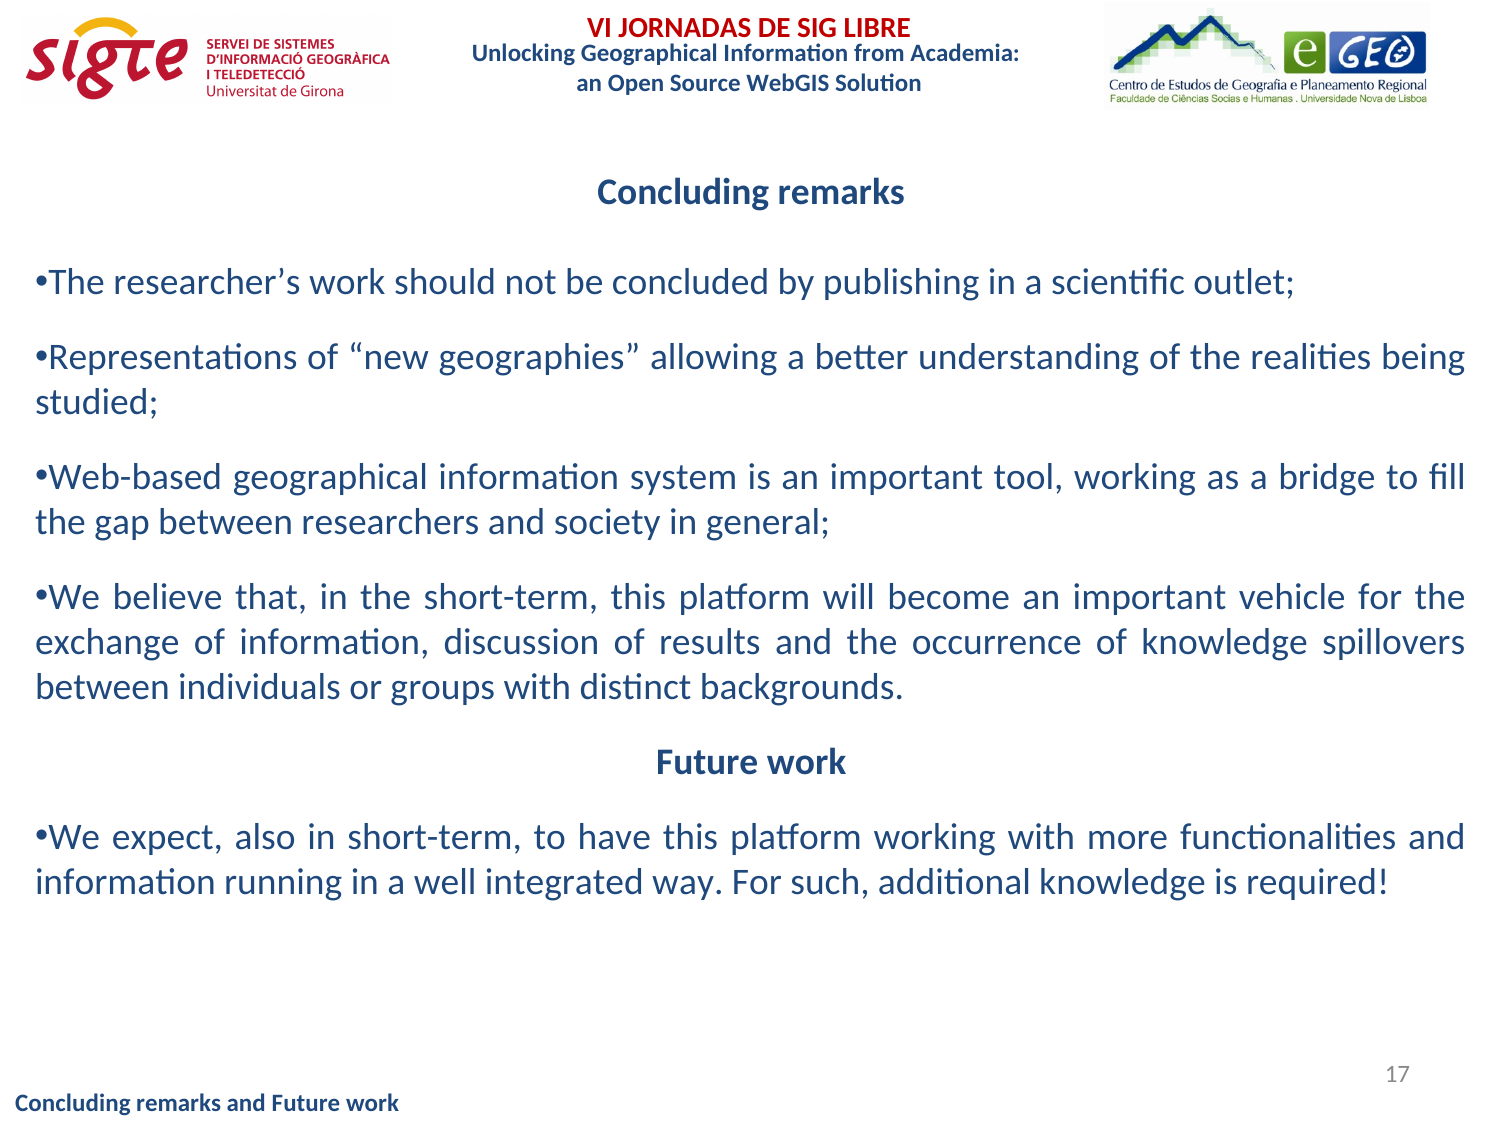

VI JORNADAS DE SIG LIBRE
Unlocking Geographical Information from Academia:
an Open Source WebGIS Solution
Concluding remarks
The researcher’s work should not be concluded by publishing in a scientific outlet;
Representations of “new geographies” allowing a better understanding of the realities being studied;
Web-based geographical information system is an important tool, working as a bridge to fill the gap between researchers and society in general;
We believe that, in the short-term, this platform will become an important vehicle for the exchange of information, discussion of results and the occurrence of knowledge spillovers between individuals or groups with distinct backgrounds.
Future work
We expect, also in short-term, to have this platform working with more functionalities and information running in a well integrated way. For such, additional knowledge is required!
Concluding remarks and Future work